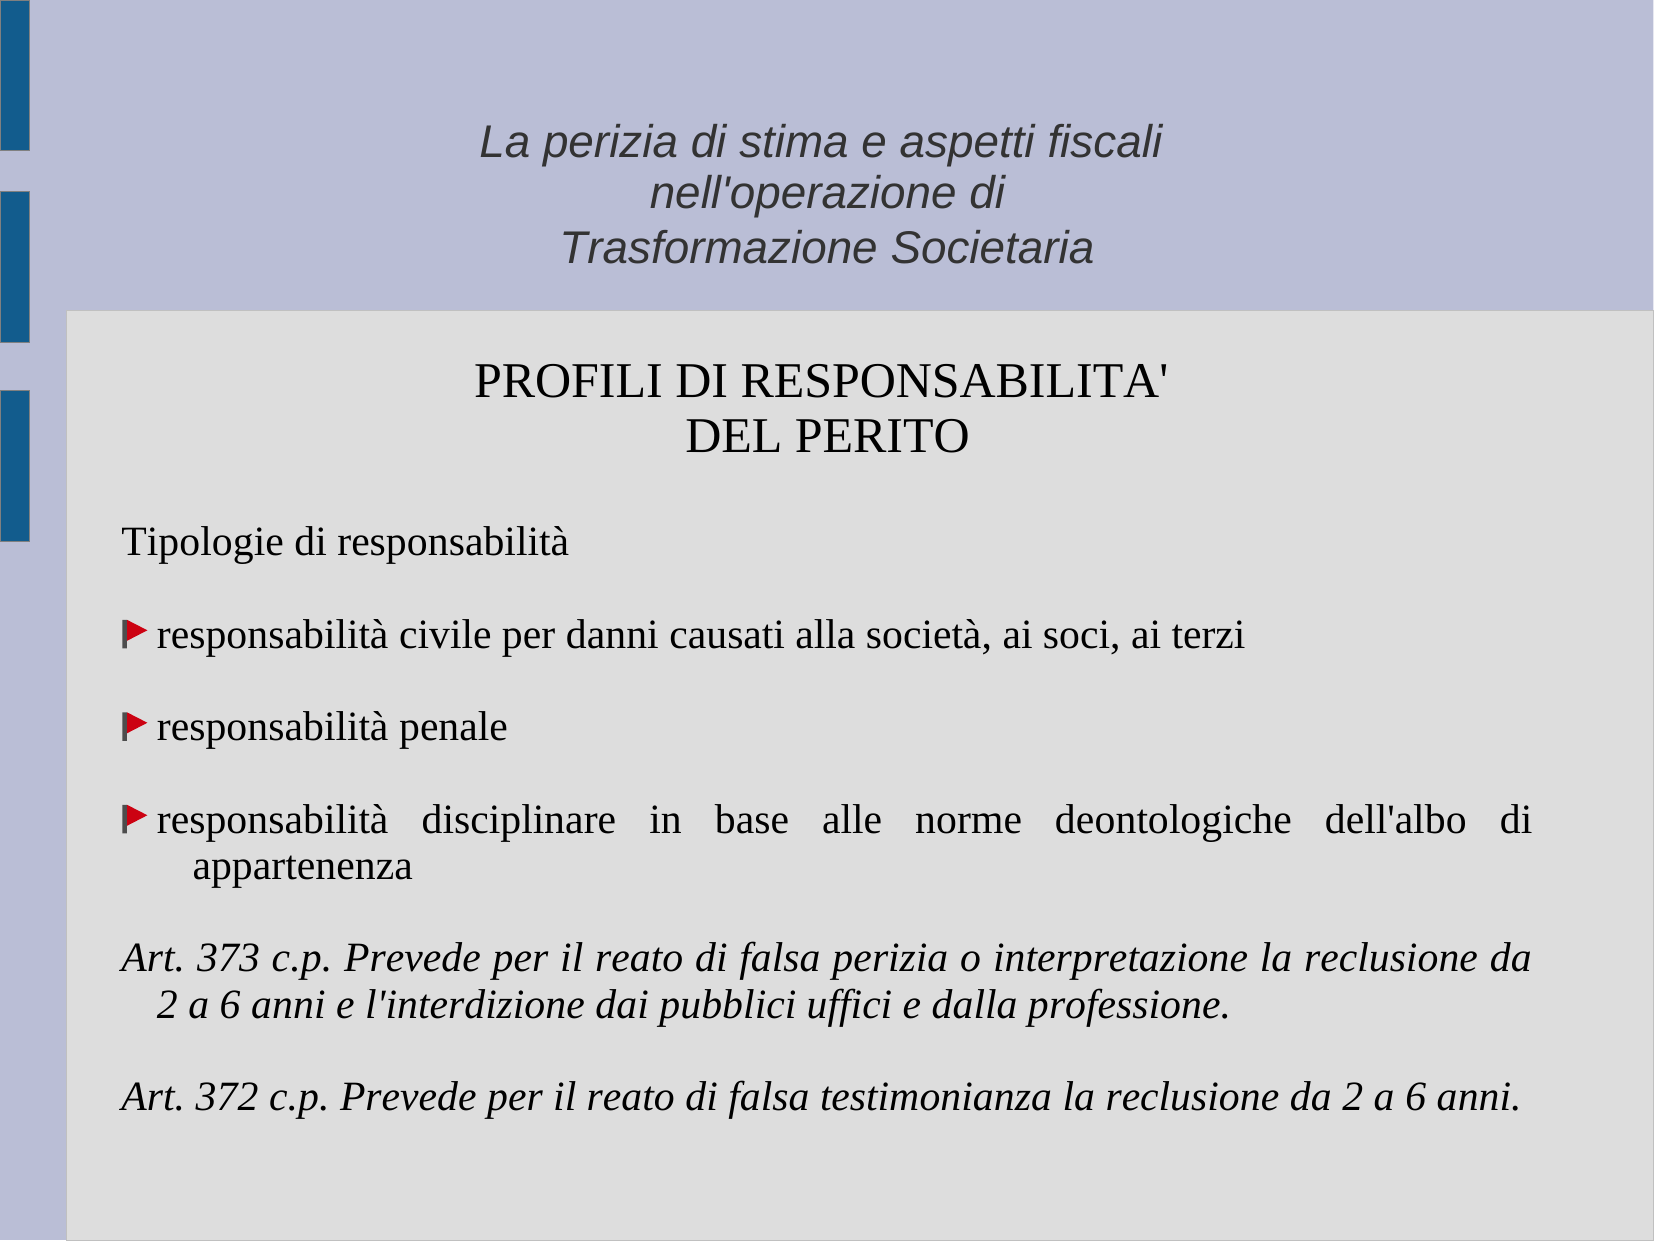

# La perizia di stima e aspetti fiscali nell'operazione di Trasformazione Societaria
PROFILI DI RESPONSABILITA'
DEL PERITO
Tipologie di responsabilità
responsabilità civile per danni causati alla società, ai soci, ai terzi
responsabilità penale
responsabilità disciplinare in base alle norme deontologiche dell'albo di appartenenza
Art. 373 c.p. Prevede per il reato di falsa perizia o interpretazione la reclusione da 2 a 6 anni e l'interdizione dai pubblici uffici e dalla professione.
Art. 372 c.p. Prevede per il reato di falsa testimonianza la reclusione da 2 a 6 anni.